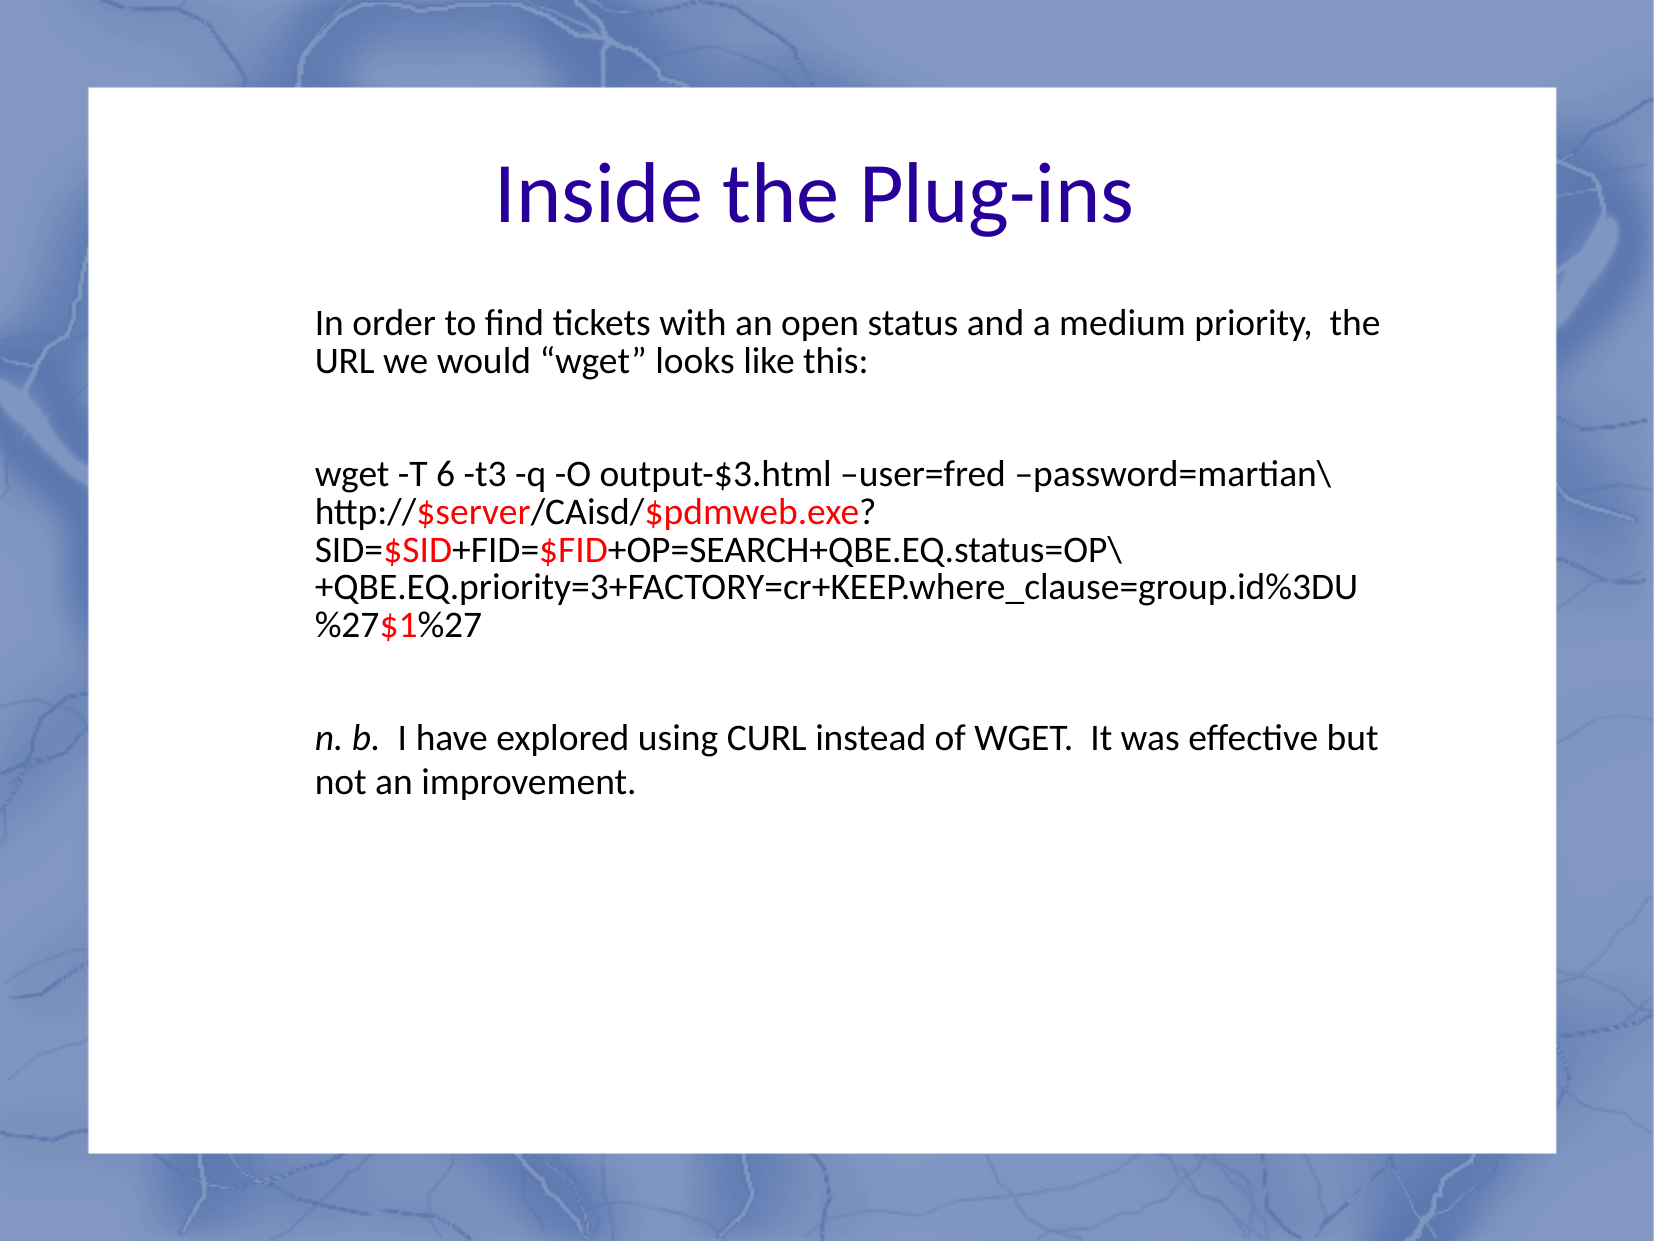

# Inside the Plug-ins
In order to find tickets with an open status and a medium priority, the URL we would “wget” looks like this:
wget -T 6 -t3 -q -O output-$3.html –user=fred –password=martian\ http://$server/CAisd/$pdmweb.exe?SID=$SID+FID=$FID+OP=SEARCH+QBE.EQ.status=OP\
+QBE.EQ.priority=3+FACTORY=cr+KEEP.where_clause=group.id%3DU%27$1%27
n. b. I have explored using CURL instead of WGET. It was effective but not an improvement.